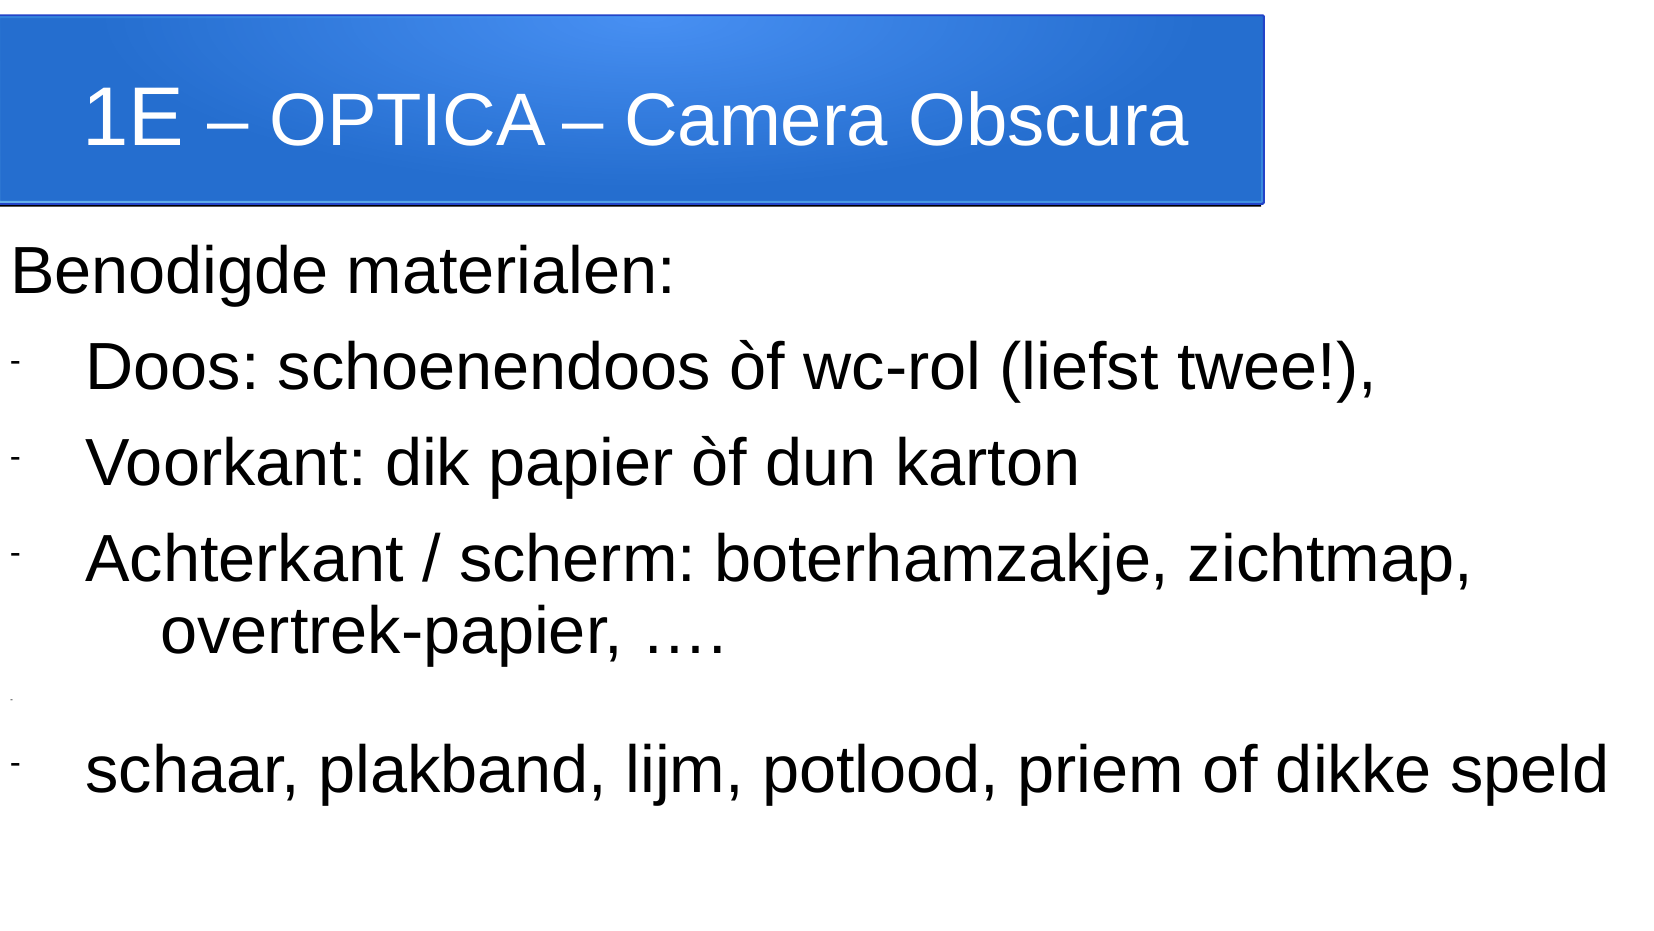

# 1E – OPTICA – Camera Obscura
Benodigde materialen:
Doos: schoenendoos òf wc-rol (liefst twee!),
Voorkant: dik papier òf dun karton
Achterkant / scherm: boterhamzakje, zichtmap, overtrek-papier, ….
schaar, plakband, lijm, potlood, priem of dikke speld